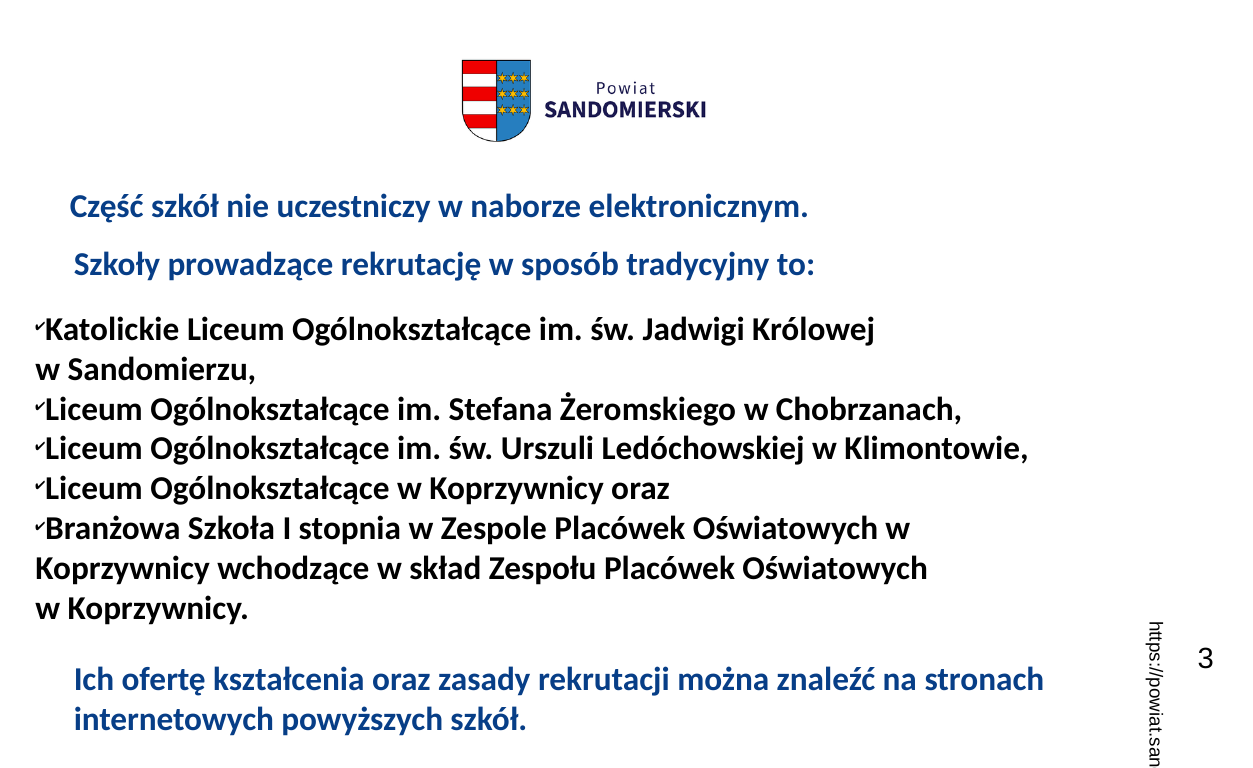

# Część szkół nie uczestniczy w naborze elektronicznym.
Szkoły prowadzące rekrutację w sposób tradycyjny to:
Katolickie Liceum Ogólnokształcące im. św. Jadwigi Królowej w Sandomierzu,
Liceum Ogólnokształcące im. Stefana Żeromskiego w Chobrzanach,
Liceum Ogólnokształcące im. św. Urszuli Ledóchowskiej w Klimontowie,
Liceum Ogólnokształcące w Koprzywnicy oraz
Branżowa Szkoła I stopnia w Zespole Placówek Oświatowych w Koprzywnicy wchodzące w skład Zespołu Placówek Oświatowych w Koprzywnicy.
Ich ofertę kształcenia oraz zasady rekrutacji można znaleźć na stronach internetowych powyższych szkół.
https://powiat.sandomierz.pl/